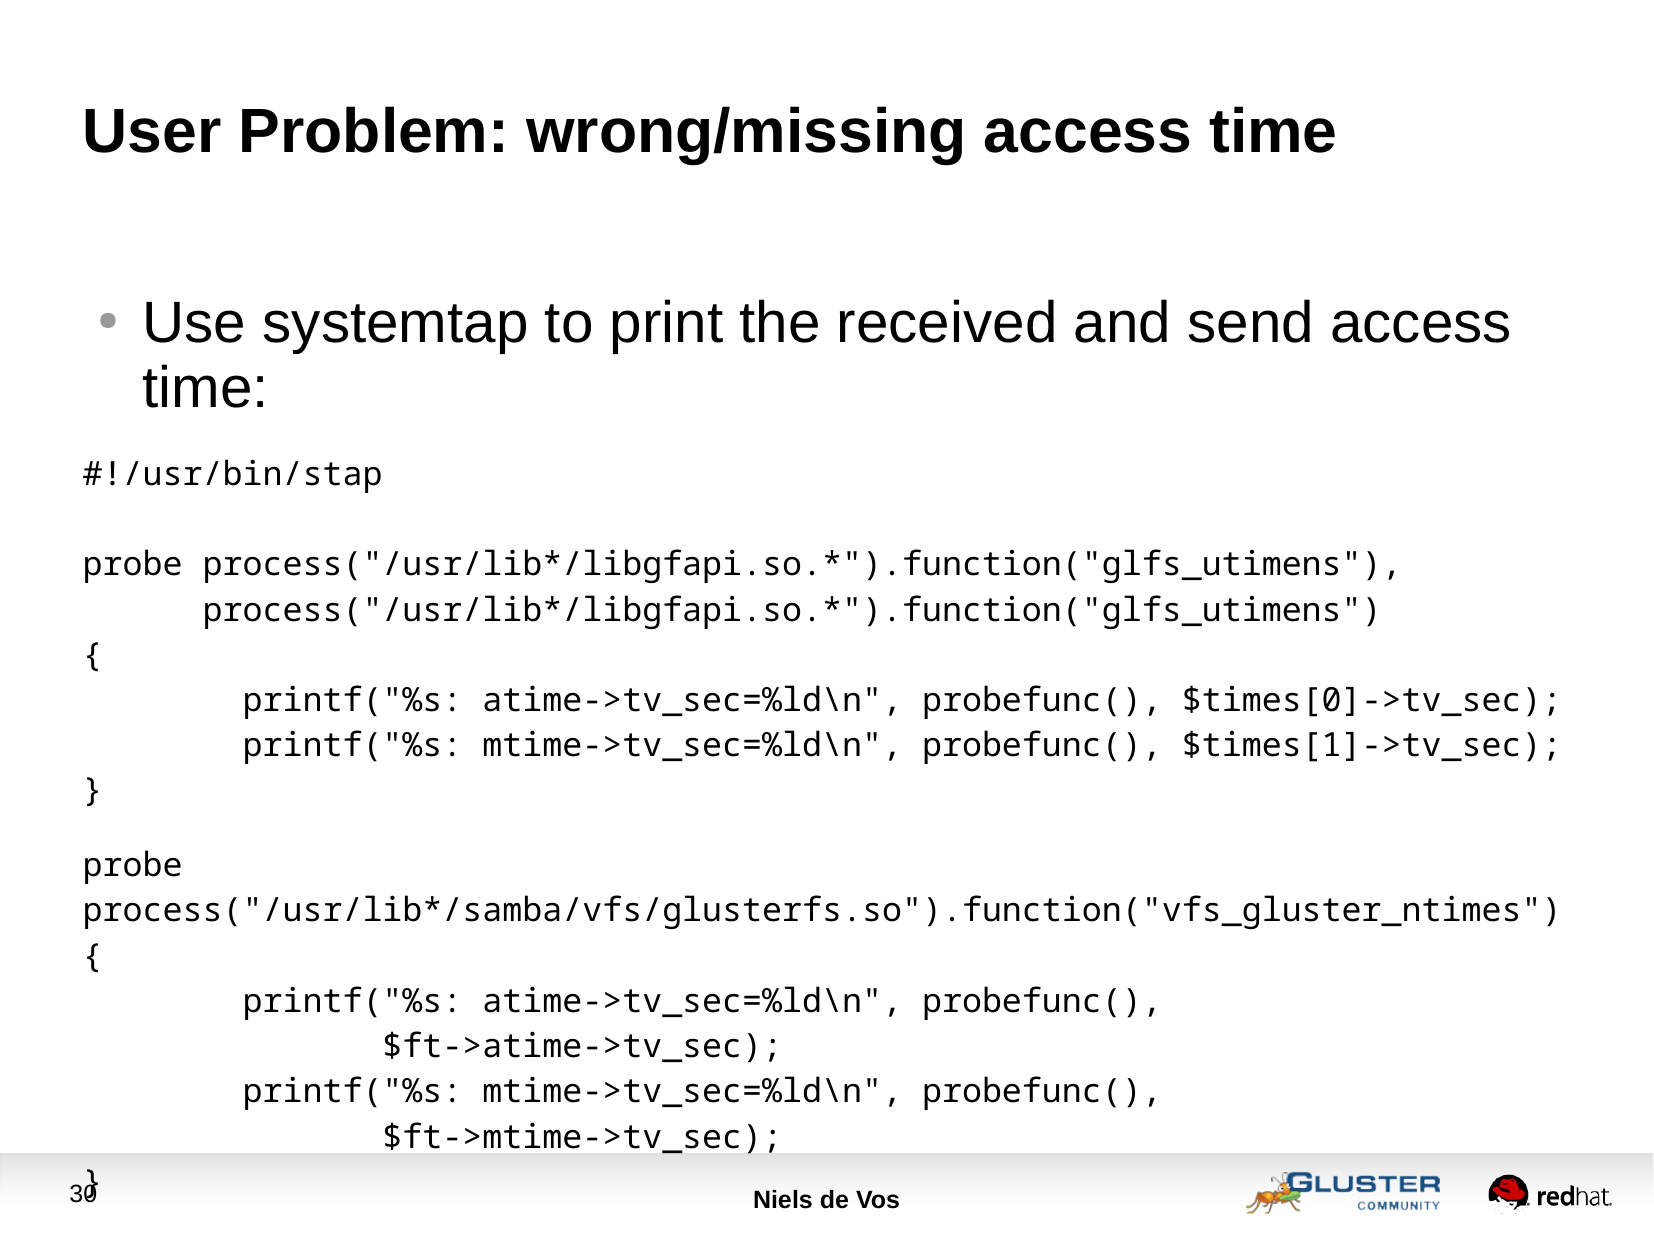

# User Problem: wrong/missing access time
Use systemtap to print the received and send access time:
#!/usr/bin/stap
probe process("/usr/lib*/libgfapi.so.*").function("glfs_utimens"),
 process("/usr/lib*/libgfapi.so.*").function("glfs_utimens")
{
 printf("%s: atime->tv_sec=%ld\n", probefunc(), $times[0]->tv_sec);
 printf("%s: mtime->tv_sec=%ld\n", probefunc(), $times[1]->tv_sec);
}
probe process("/usr/lib*/samba/vfs/glusterfs.so").function("vfs_gluster_ntimes")
{
 printf("%s: atime->tv_sec=%ld\n", probefunc(),
 $ft->atime->tv_sec);
 printf("%s: mtime->tv_sec=%ld\n", probefunc(),
 $ft->mtime->tv_sec);
}